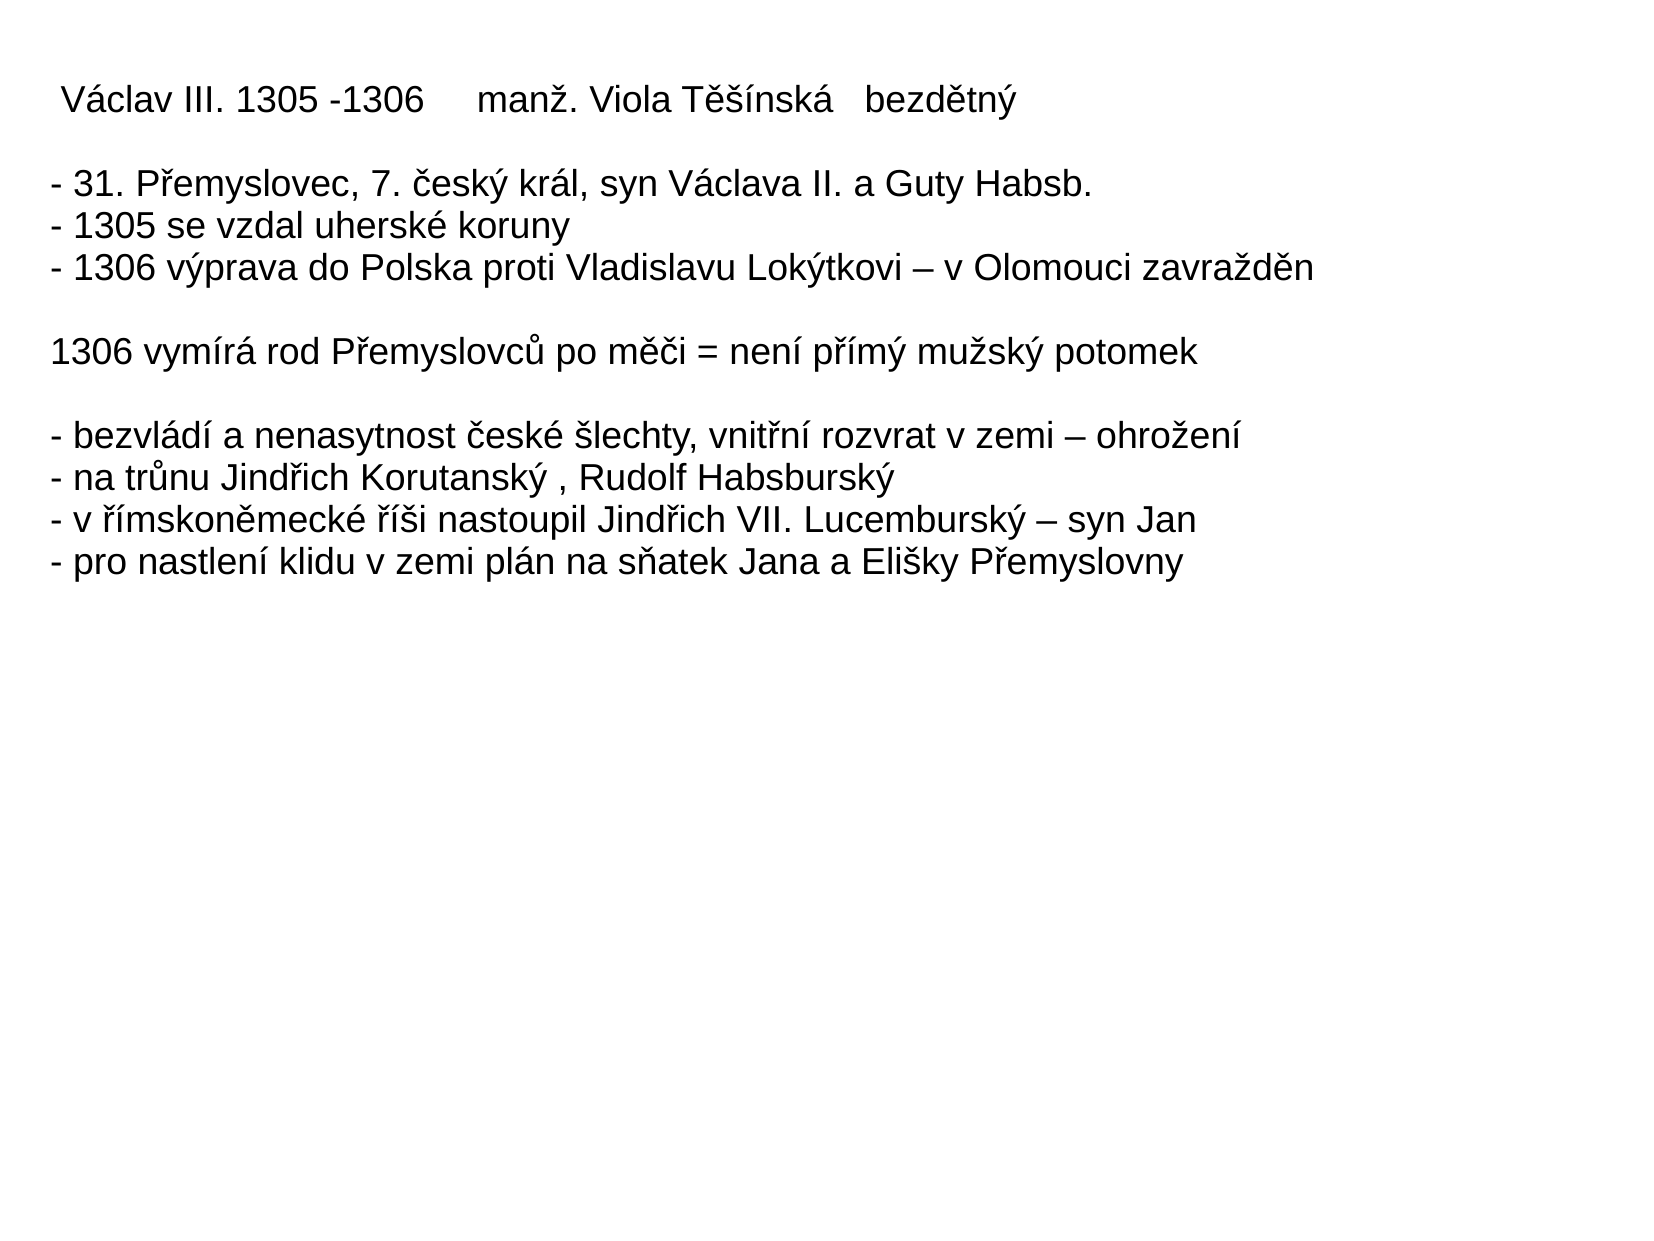

Václav III. 1305 -1306 manž. Viola Těšínská bezdětný
- 31. Přemyslovec, 7. český král, syn Václava II. a Guty Habsb.
- 1305 se vzdal uherské koruny
- 1306 výprava do Polska proti Vladislavu Lokýtkovi – v Olomouci zavražděn
1306 vymírá rod Přemyslovců po měči = není přímý mužský potomek
- bezvládí a nenasytnost české šlechty, vnitřní rozvrat v zemi – ohrožení
- na trůnu Jindřich Korutanský , Rudolf Habsburský
- v římskoněmecké říši nastoupil Jindřich VII. Lucemburský – syn Jan
- pro nastlení klidu v zemi plán na sňatek Jana a Elišky Přemyslovny